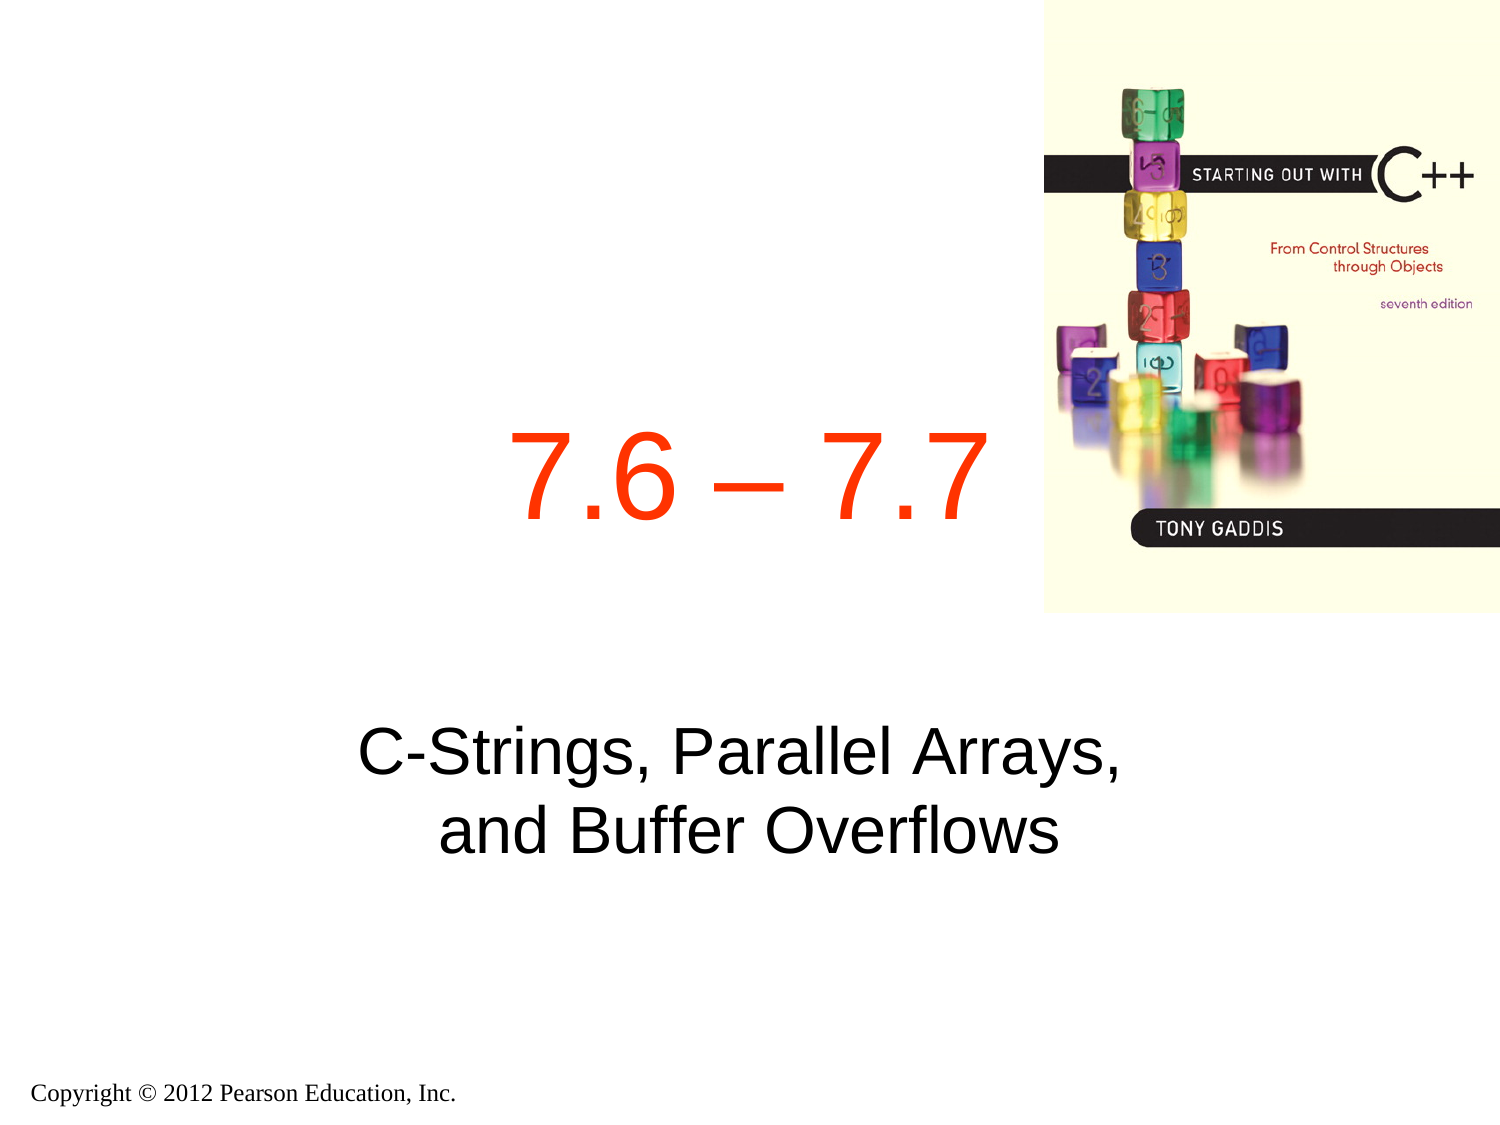

7.6 – 7.7
C-Strings, Parallel Arrays,
and Buffer Overflows